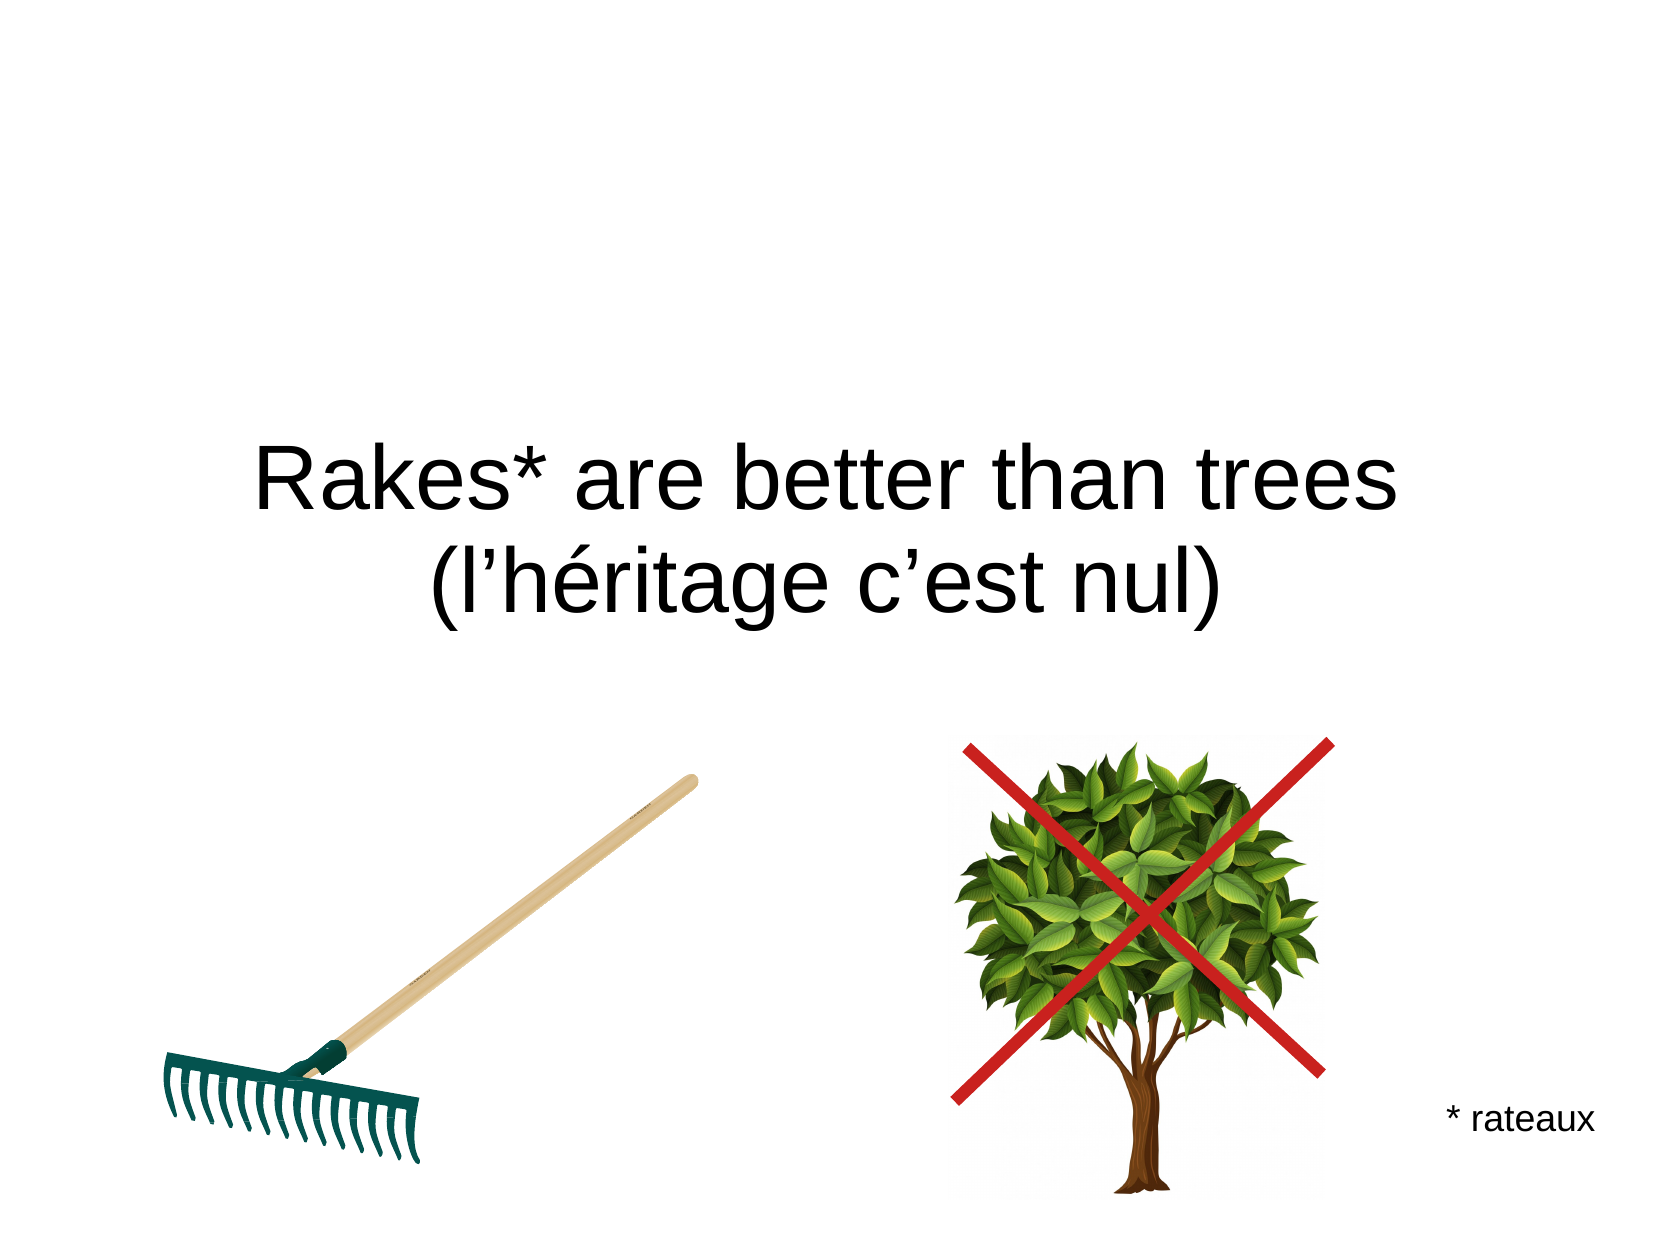

# Rakes* are better than trees (l’héritage c’est nul)
* rateaux